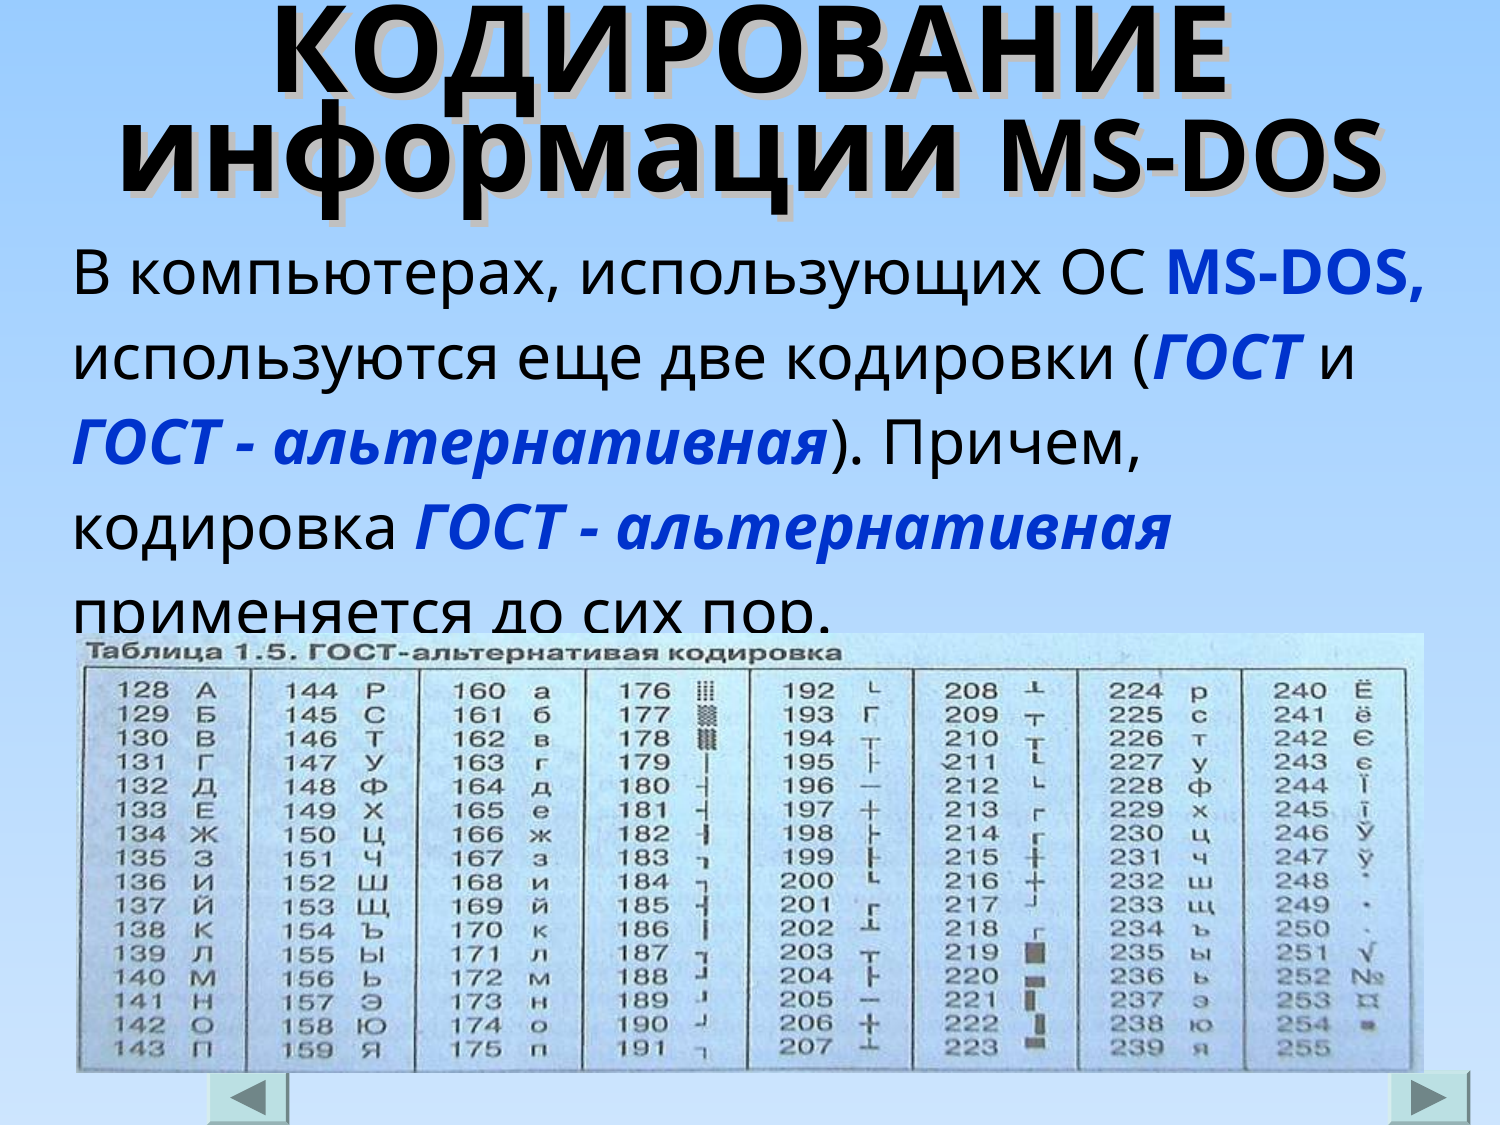

# КОДИРОВАНИЕ информации MS-DOS
	В компьютерах, использующих ОС MS-DOS, используются еще две кодировки (ГОСТ и ГОСТ - альтернативная). Причем, кодировка ГОСТ - альтернативная применяется до сих пор.
14